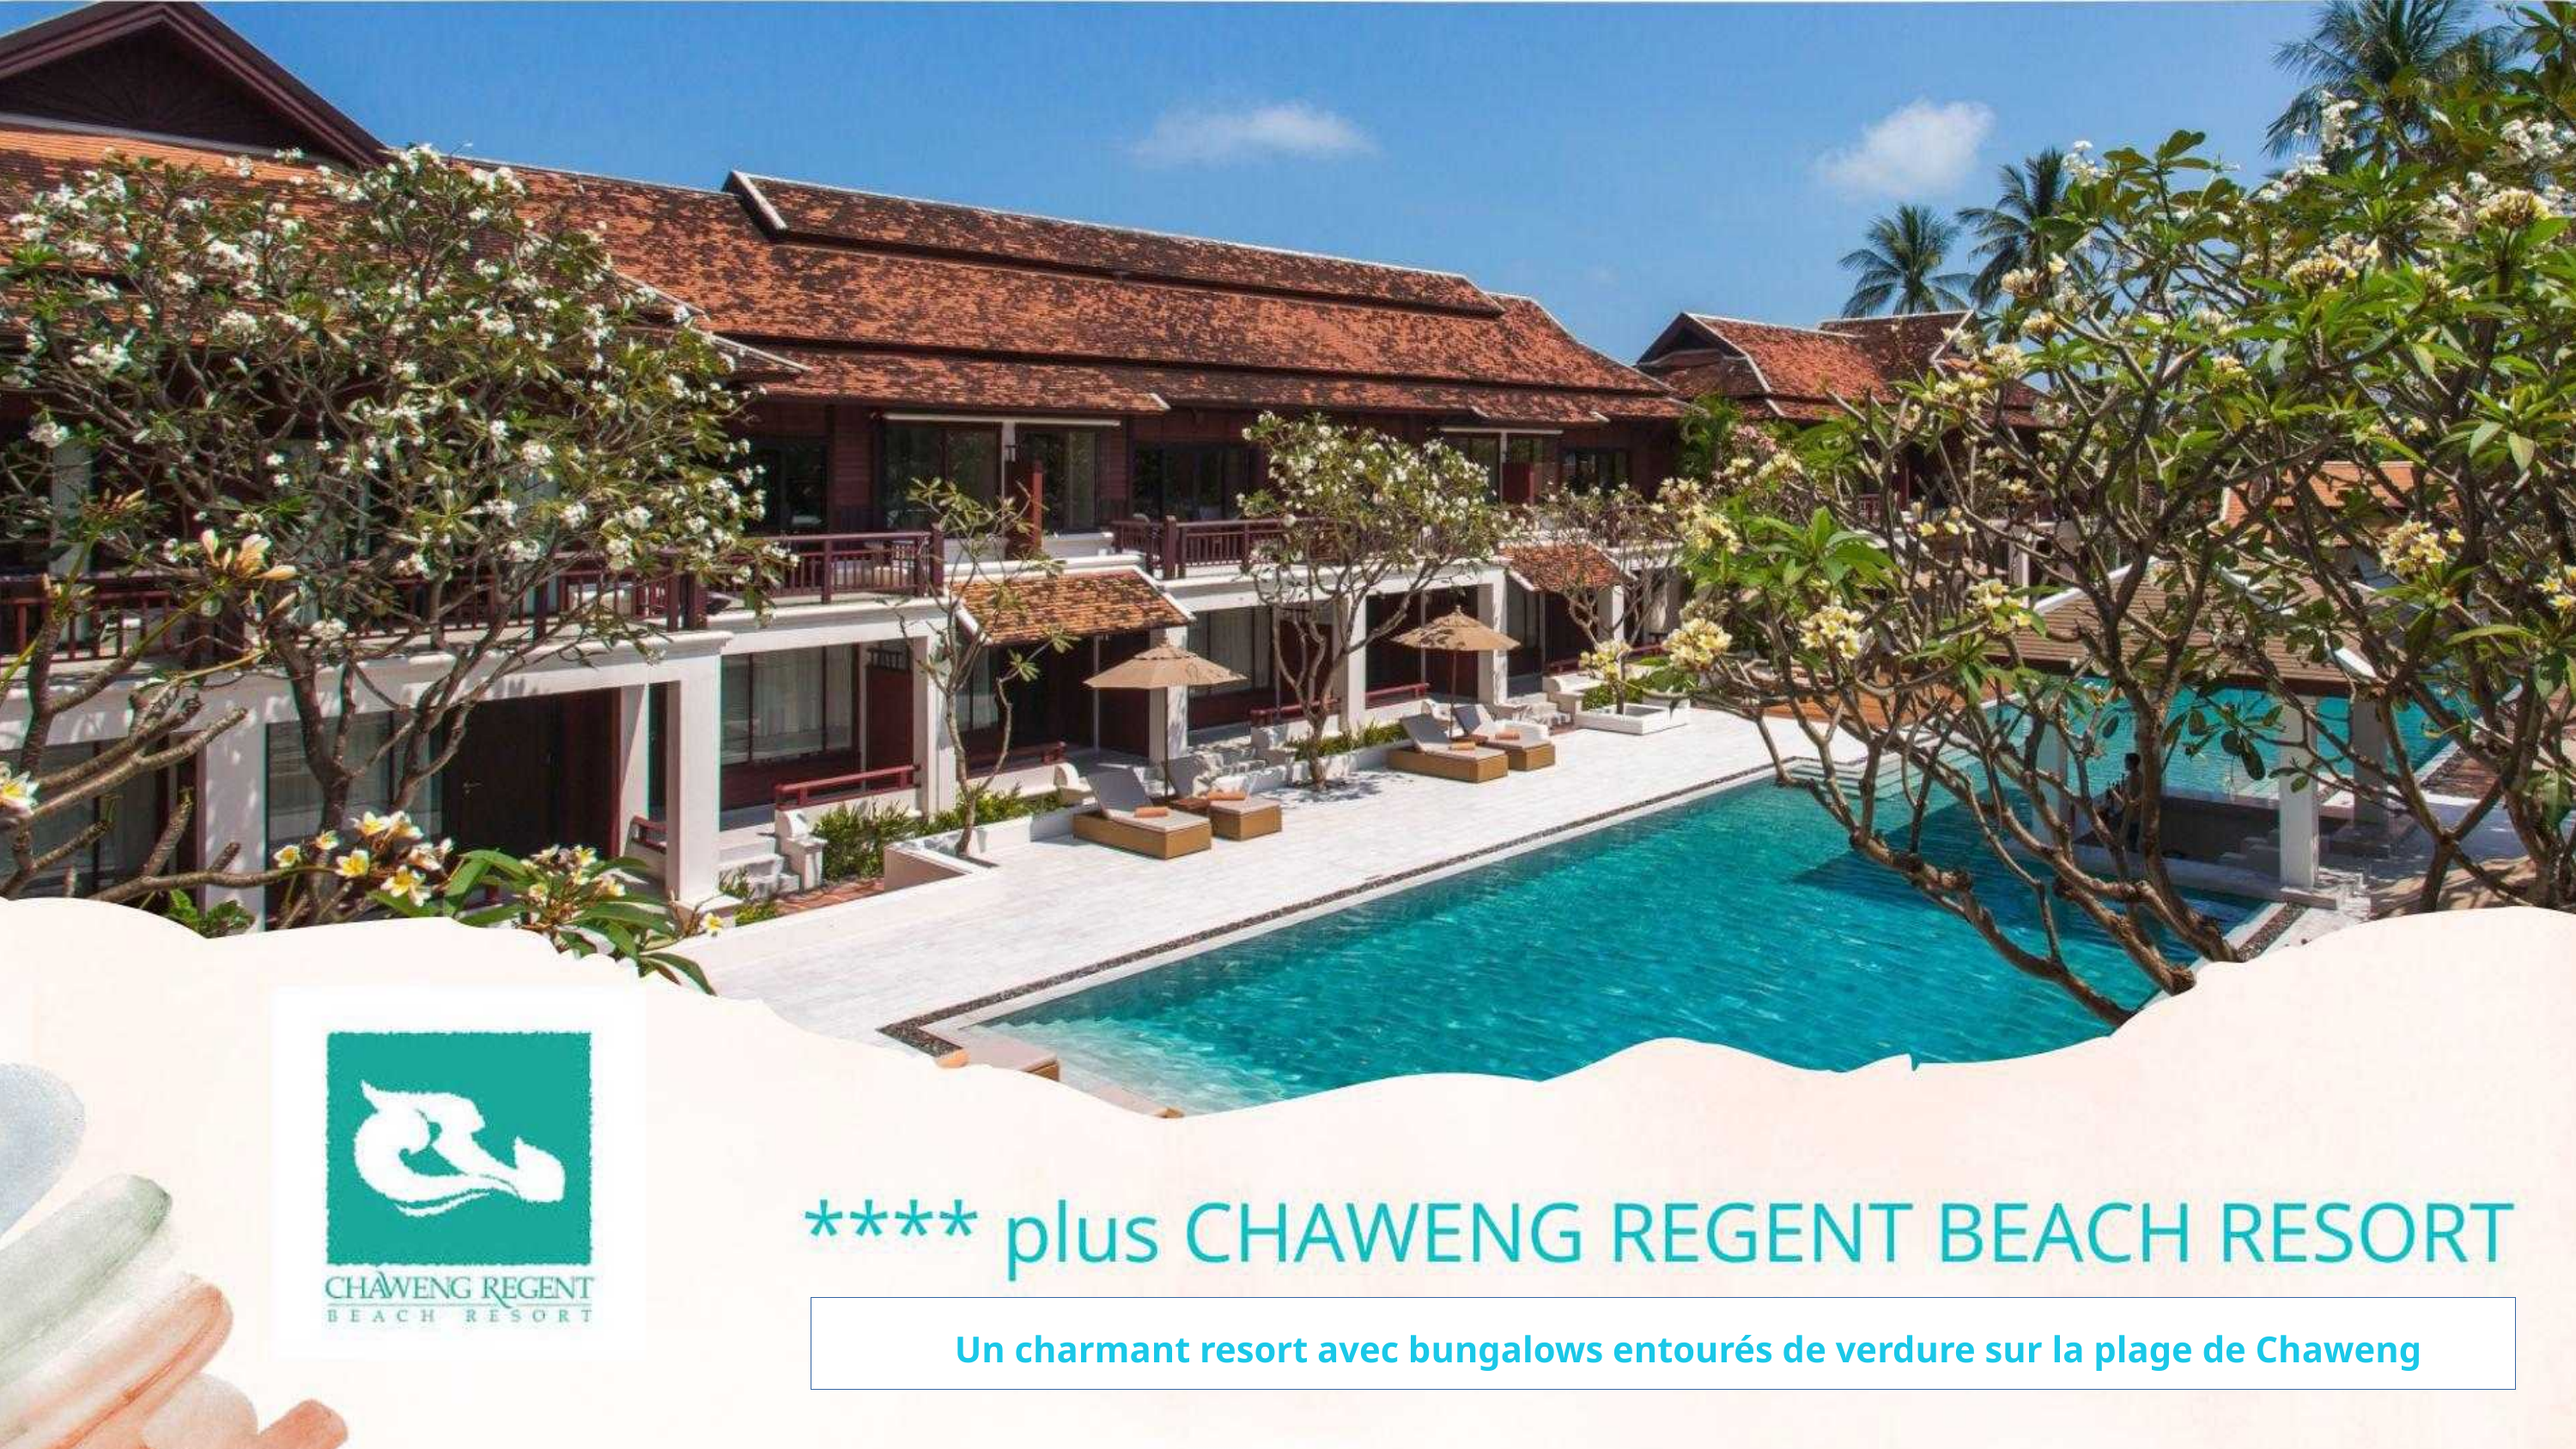

Un charmant resort avec bungalows entourés de verdure sur la plage de Chaweng